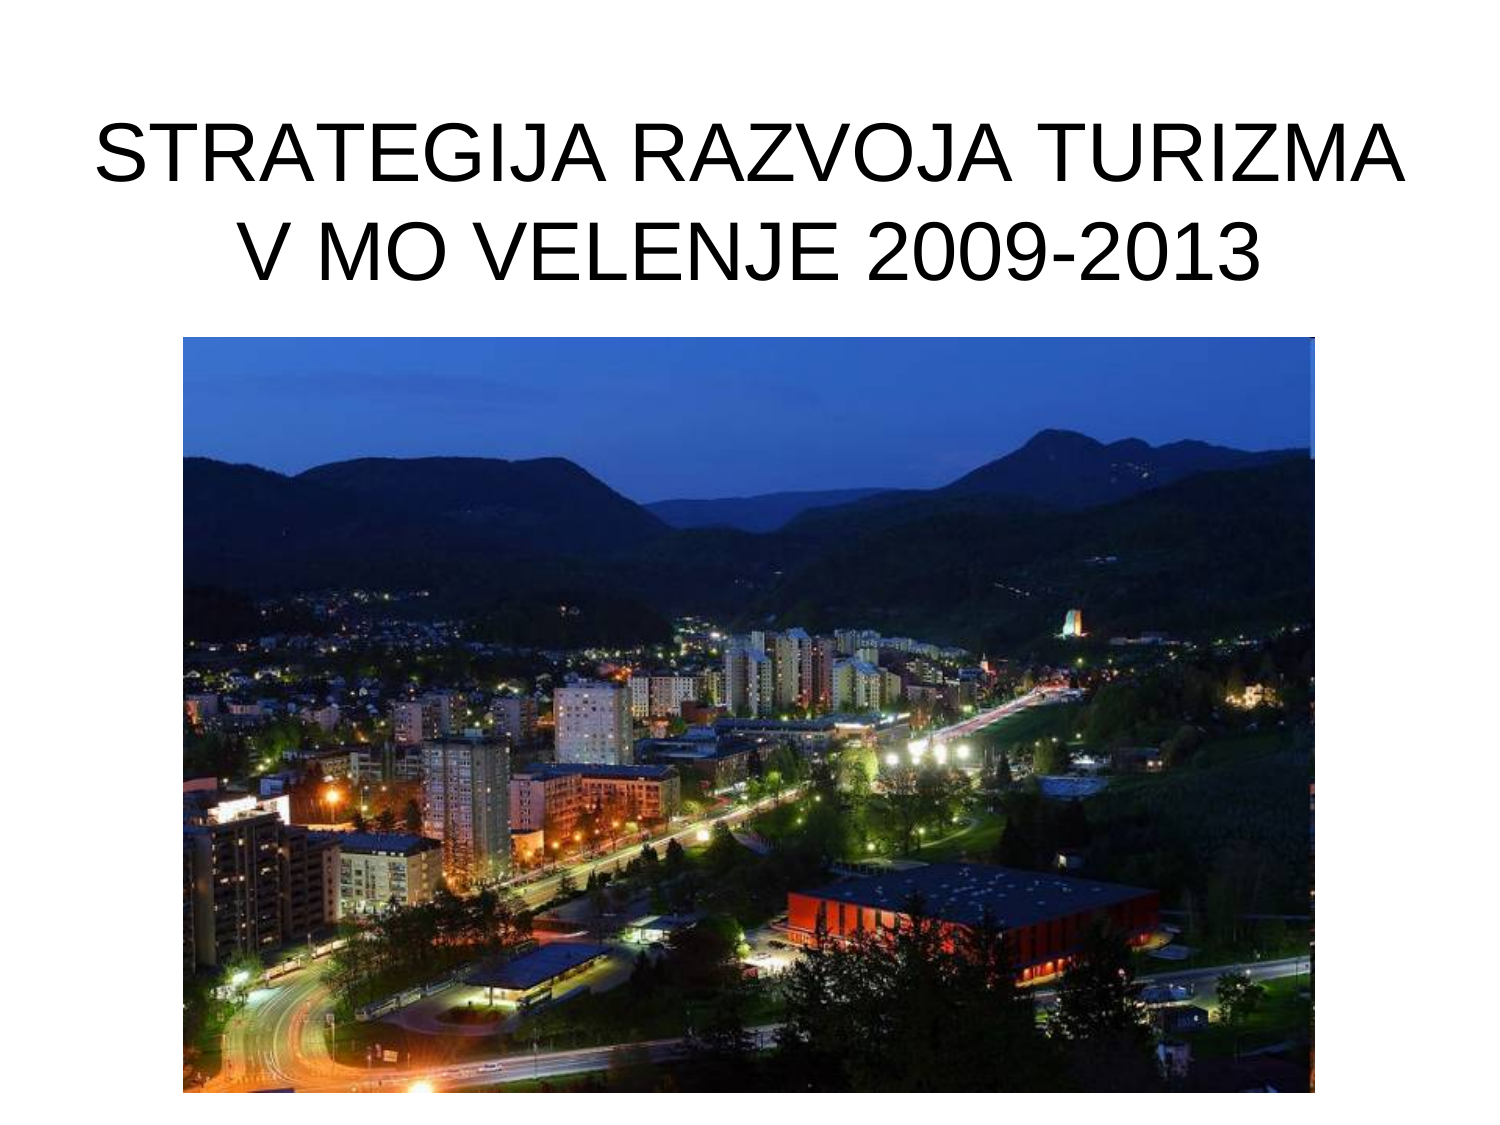

# STRATEGIJA RAZVOJA TURIZMA V MO VELENJE 2009-2013